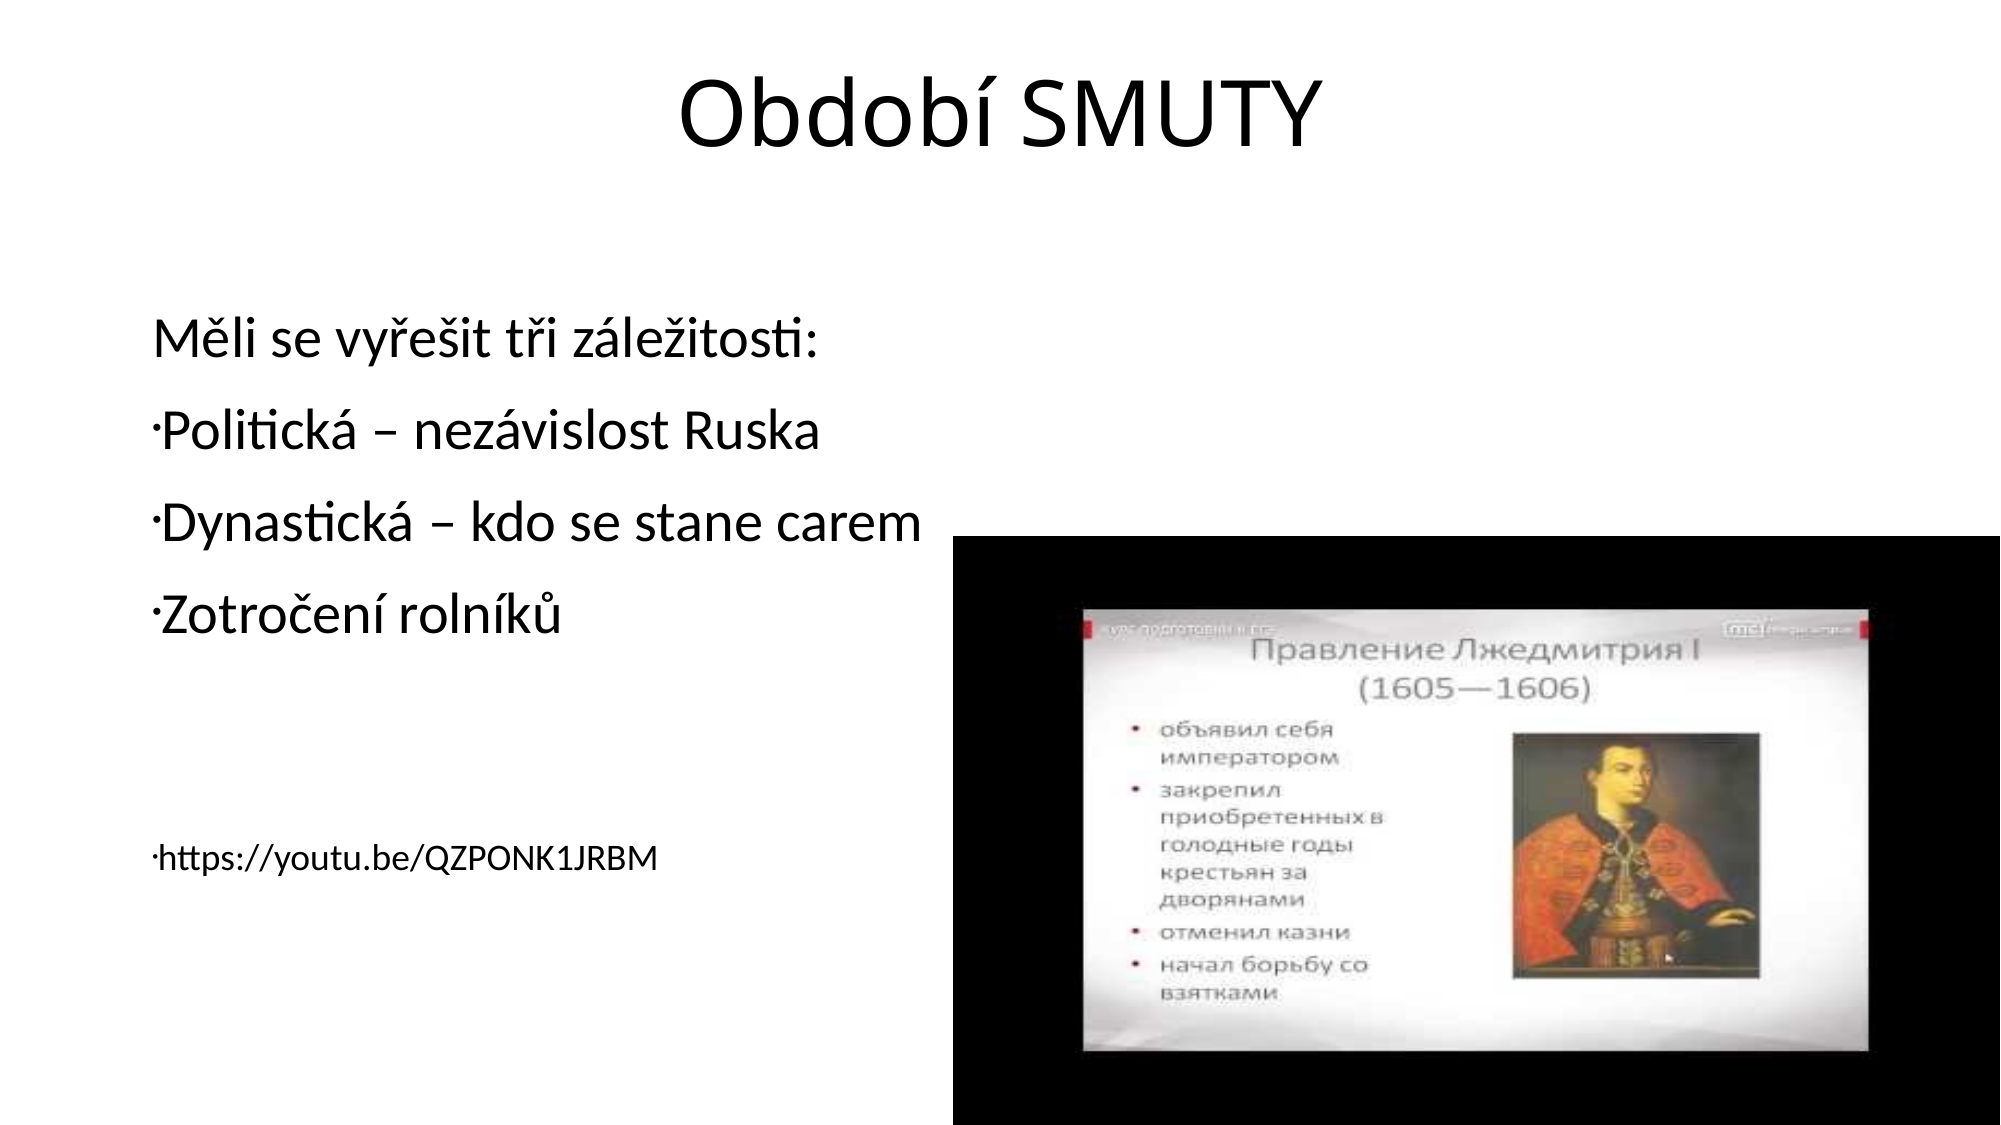

# Období SMUTY
Měli se vyřešit tři záležitosti:
Politická – nezávislost Ruska
Dynastická – kdo se stane carem
Zotročení rolníků
https://youtu.be/QZPONK1JRBM